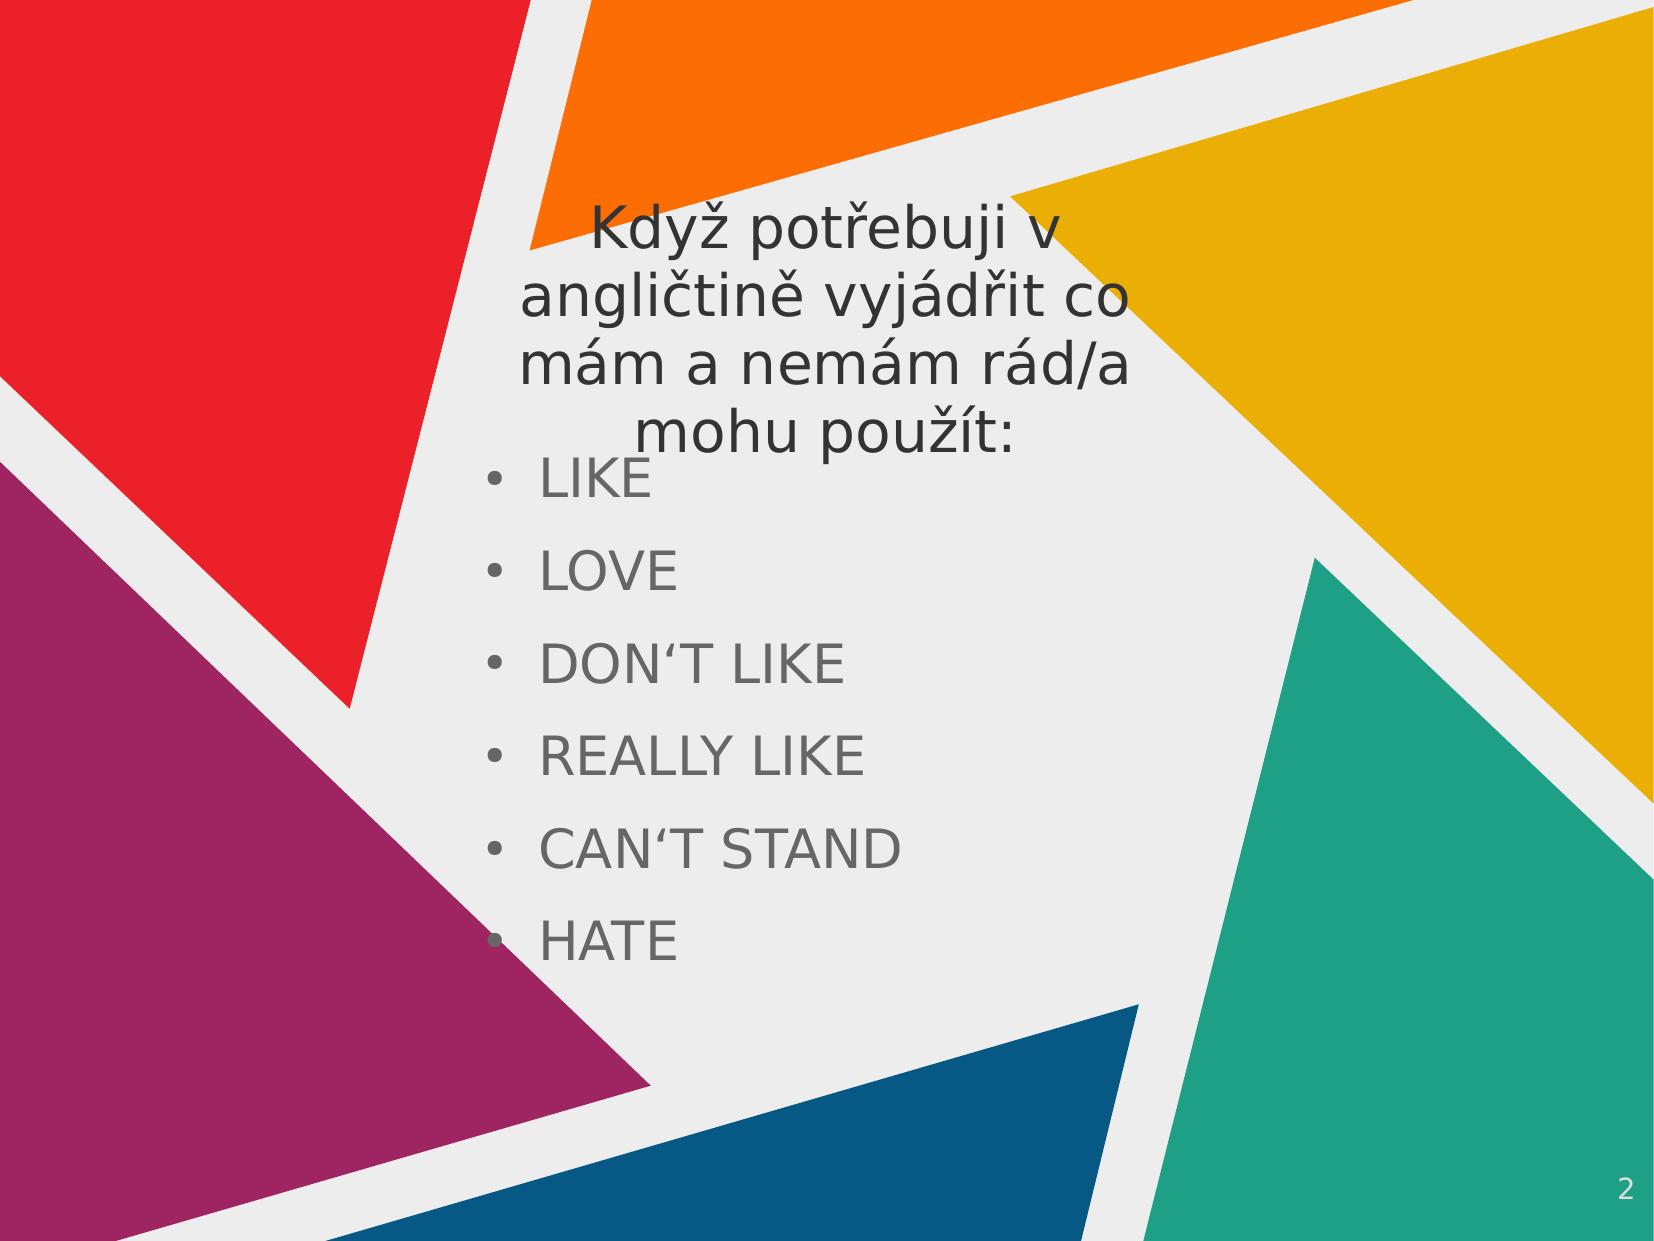

# Když potřebuji v angličtině vyjádřit co mám a nemám rád/a mohu použít:
LIKE
LOVE
DON‘T LIKE
REALLY LIKE
CAN‘T STAND
HATE
2